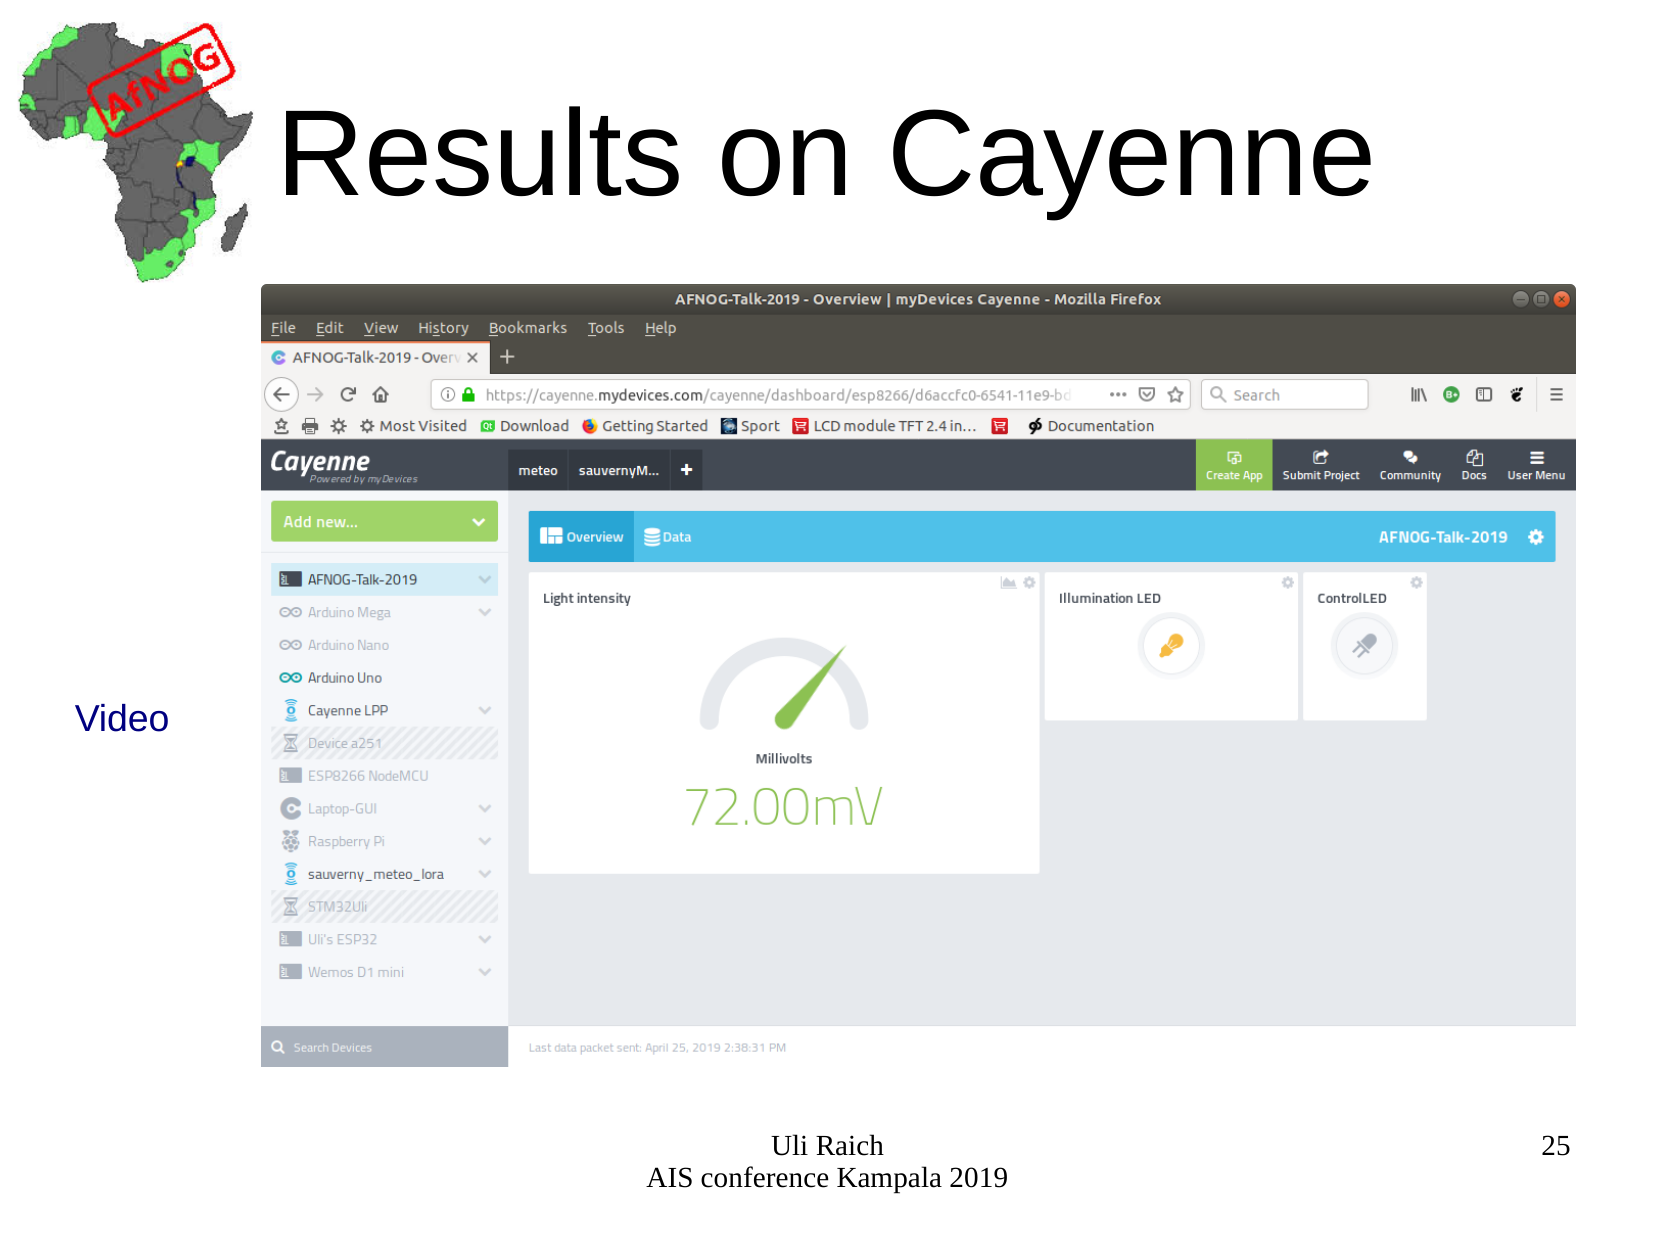

# Results on Cayenne
Video
Uli Raich AIS conference Kampala 2019
25